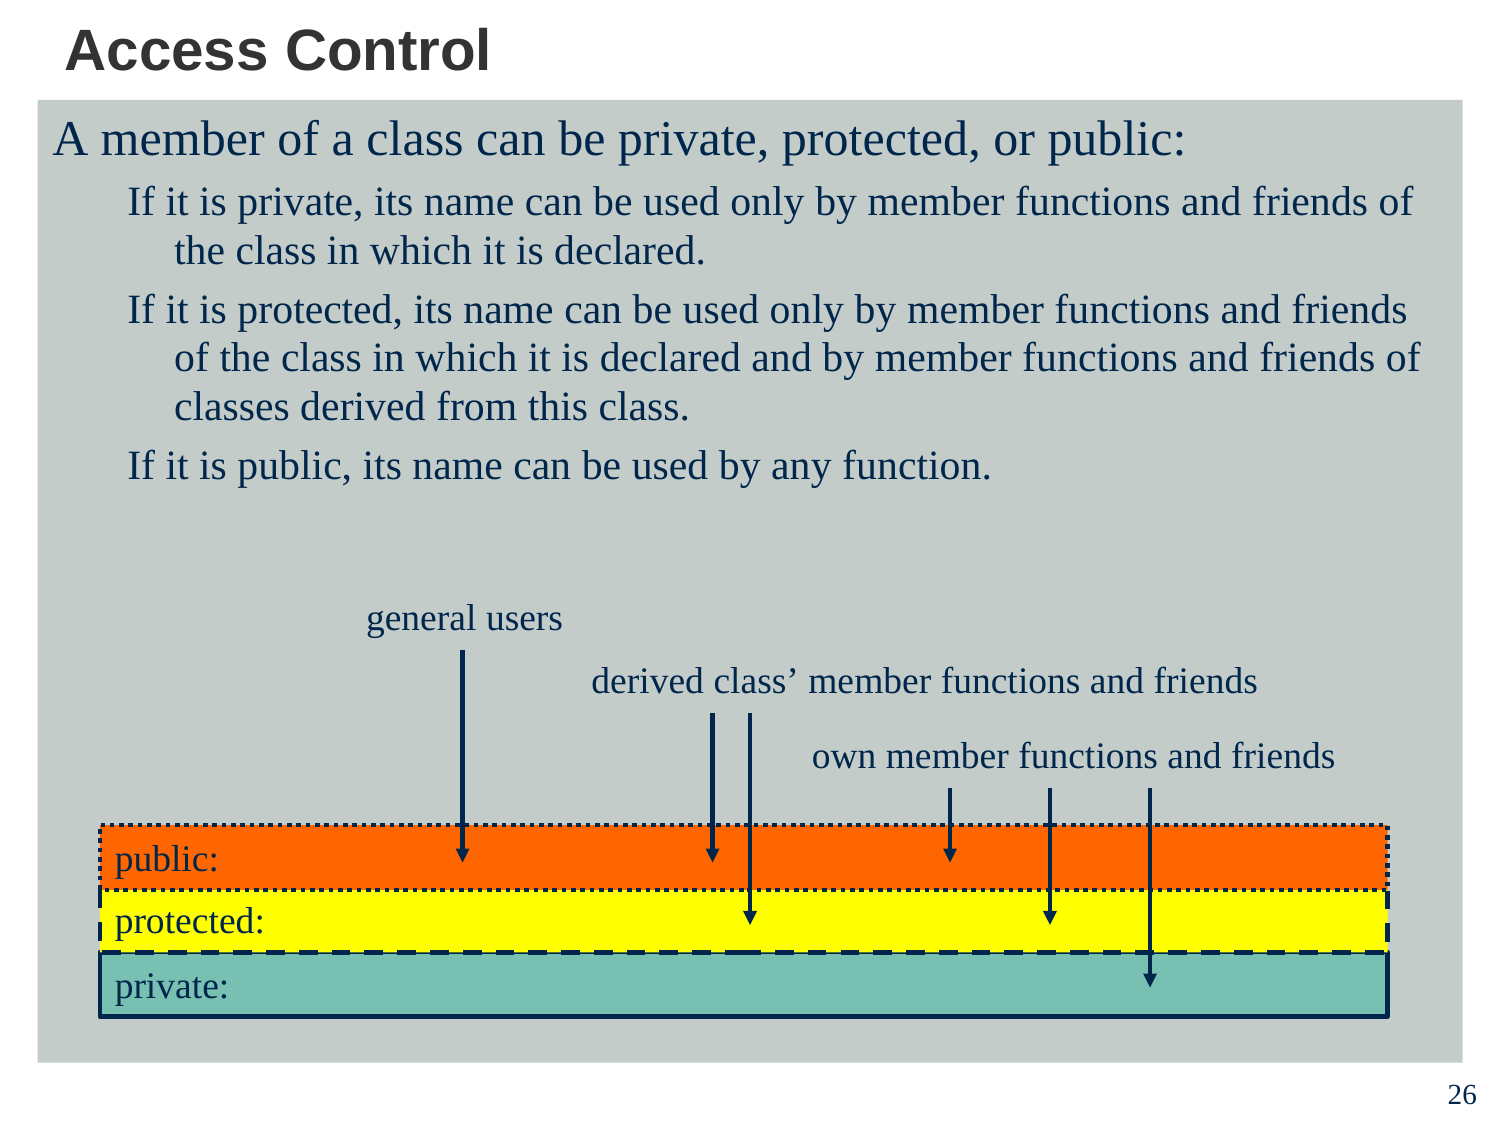

# Access Control
A member of a class can be private, protected, or public:
If it is private, its name can be used only by member functions and friends of the class in which it is declared.
If it is protected, its name can be used only by member functions and friends of the class in which it is declared and by member functions and friends of classes derived from this class.
If it is public, its name can be used by any function.
general users
derived class’ member functions and friends
own member functions and friends
public:
protected:
private: